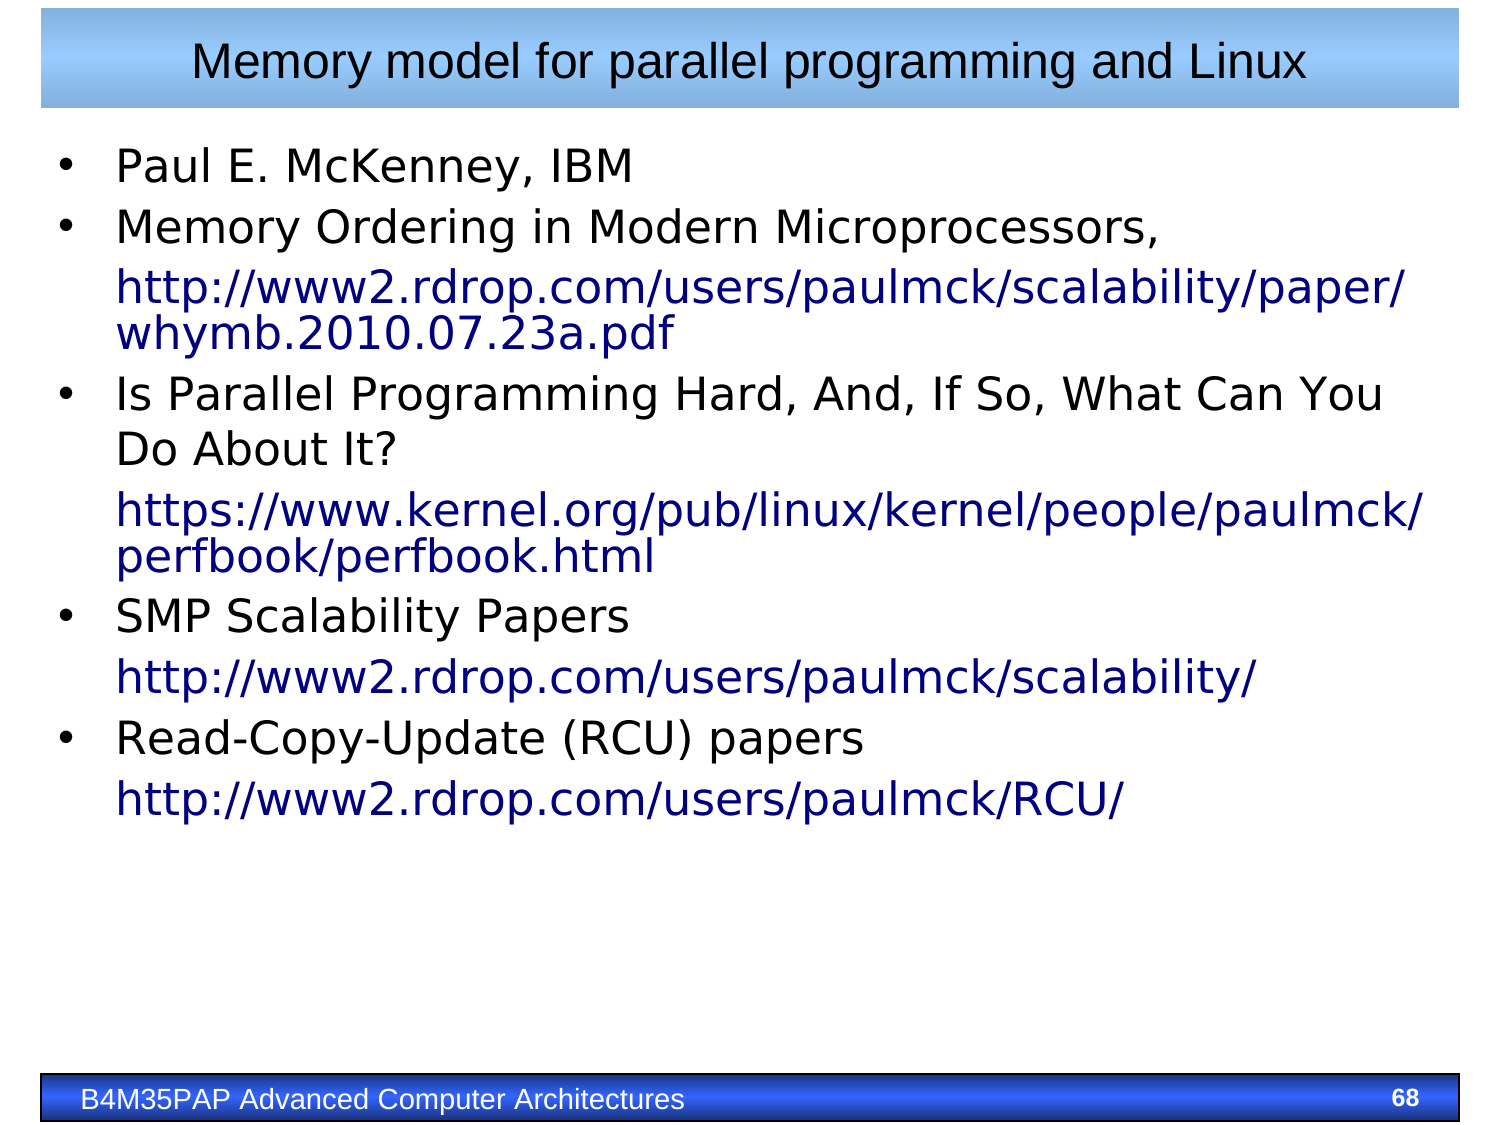

# Memory model for parallel programming and Linux
Paul E. McKenney, IBM
Memory Ordering in Modern Microprocessors,
http://www2.rdrop.com/users/paulmck/scalability/paper/whymb.2010.07.23a.pdf
Is Parallel Programming Hard, And, If So, What Can You Do About It?
https://www.kernel.org/pub/linux/kernel/people/paulmck/perfbook/perfbook.html
SMP Scalability Papers
http://www2.rdrop.com/users/paulmck/scalability/
Read-Copy-Update (RCU) papers
http://www2.rdrop.com/users/paulmck/RCU/